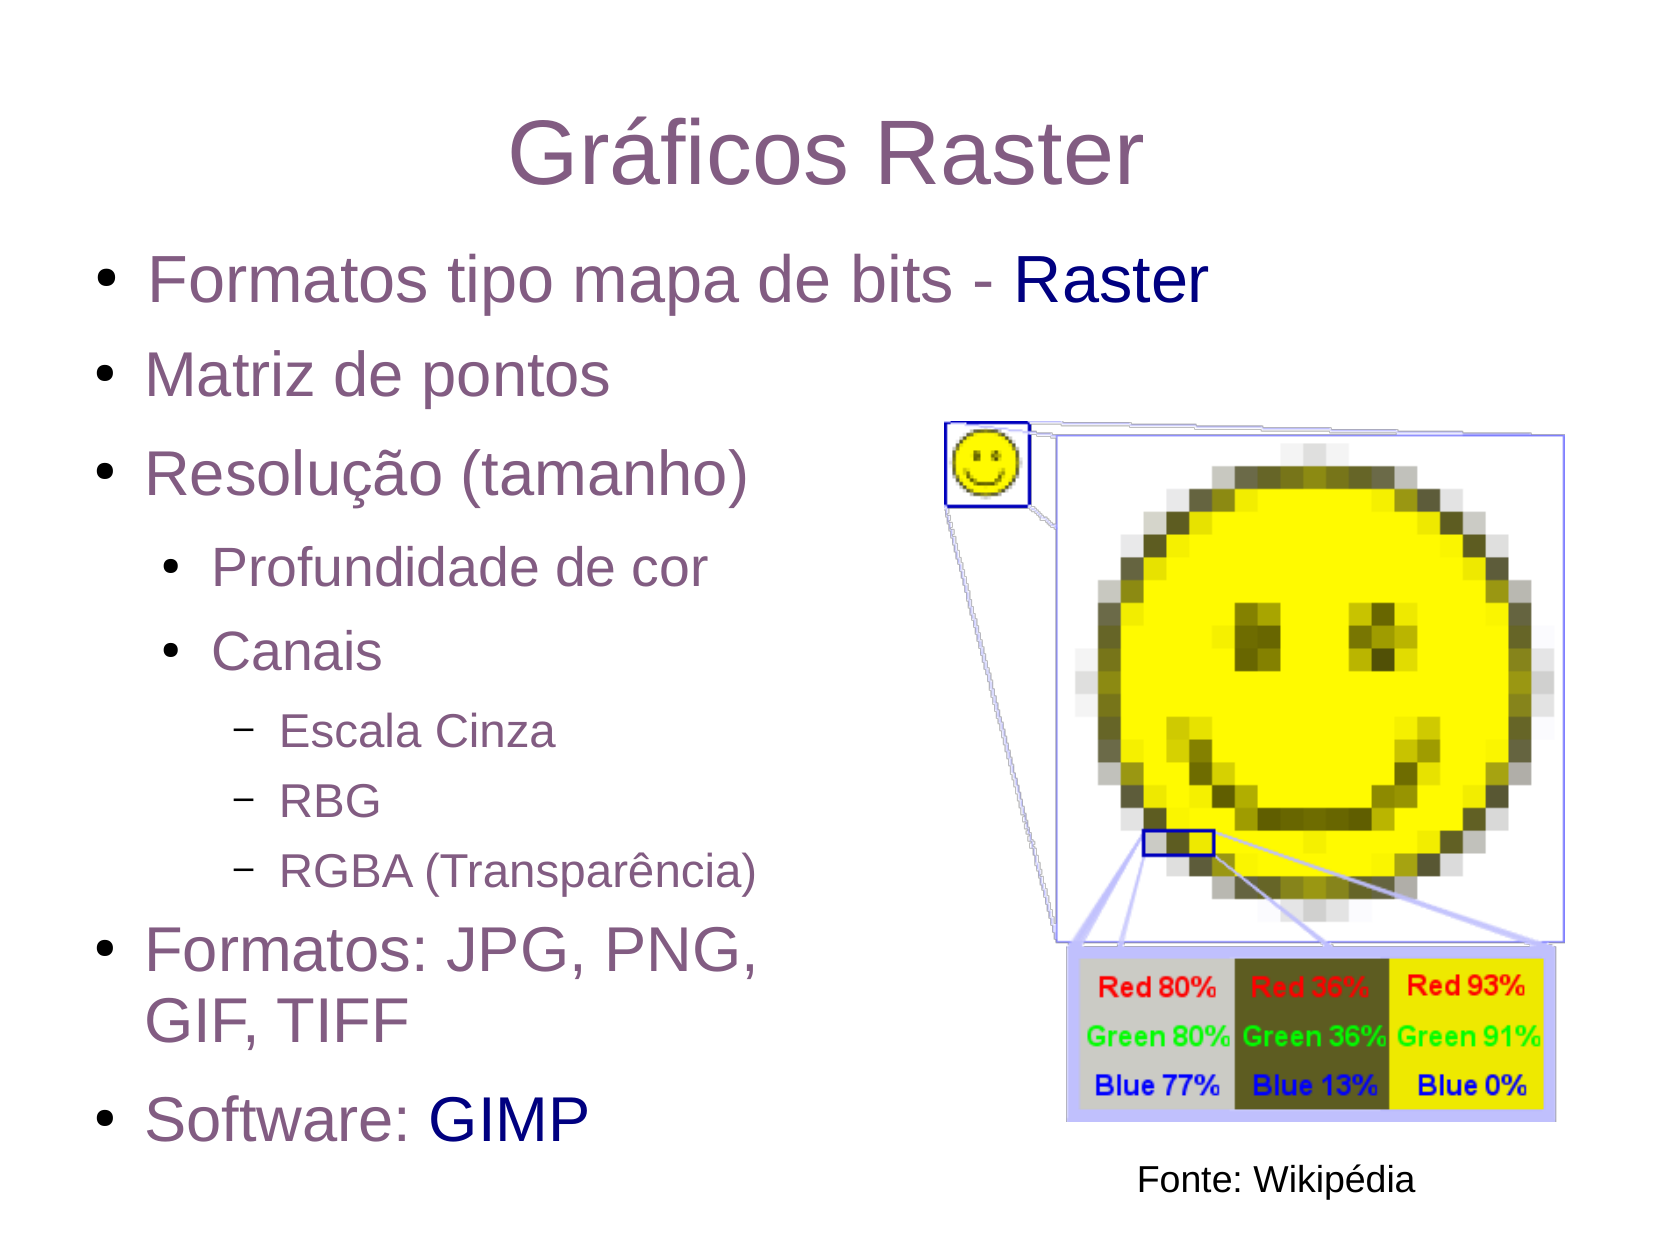

# Gráficos Raster
Formatos tipo mapa de bits - Raster
Matriz de pontos
Resolução (tamanho)
Profundidade de cor
Canais
Escala Cinza
RBG
RGBA (Transparência)
Formatos: JPG, PNG, GIF, TIFF
Software: GIMP
Fonte: Wikipédia